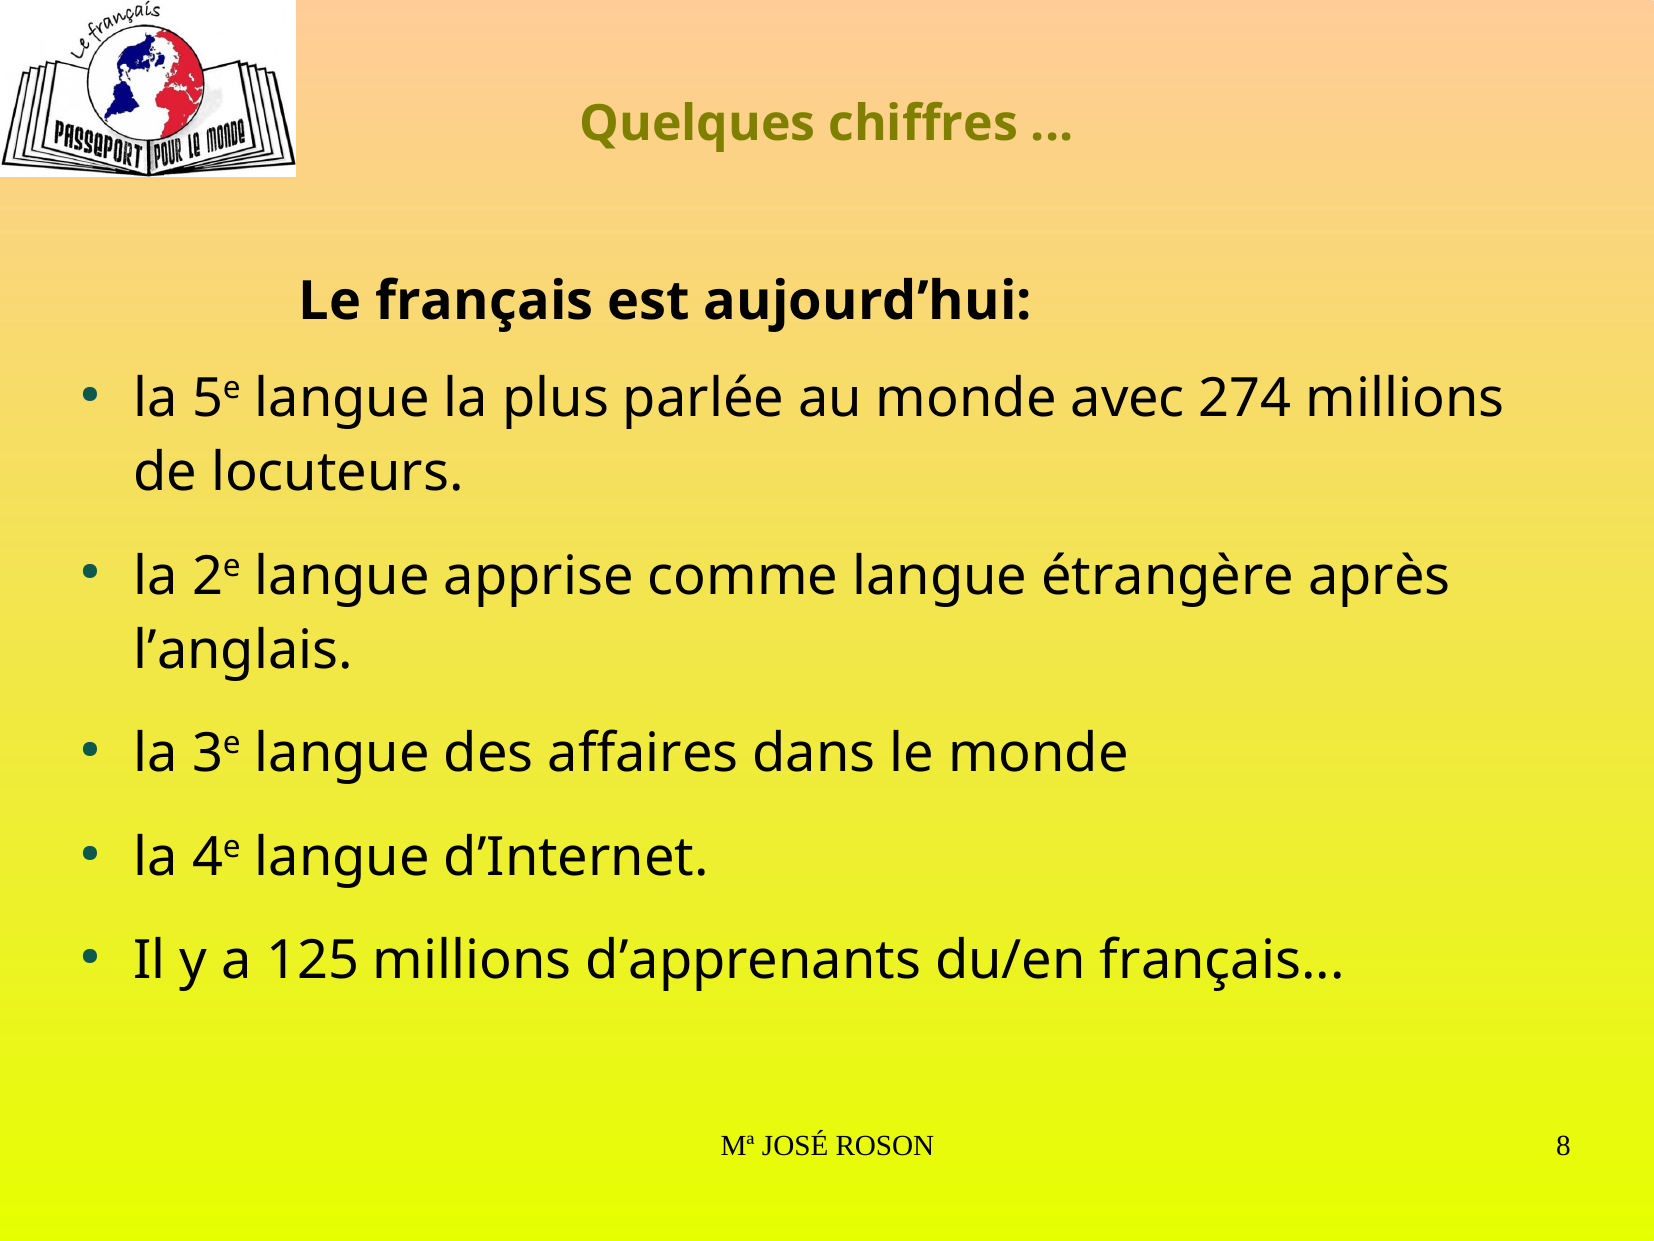

# Quelques chiffres ...
Le français est aujourd’hui:
la 5e langue la plus parlée au monde avec 274 millions de locuteurs.
la 2e langue apprise comme langue étrangère après l’anglais.
la 3e langue des affaires dans le monde
la 4e langue d’Internet.
Il y a 125 millions d’apprenants du/en français...
Mª JOSÉ ROSON
8